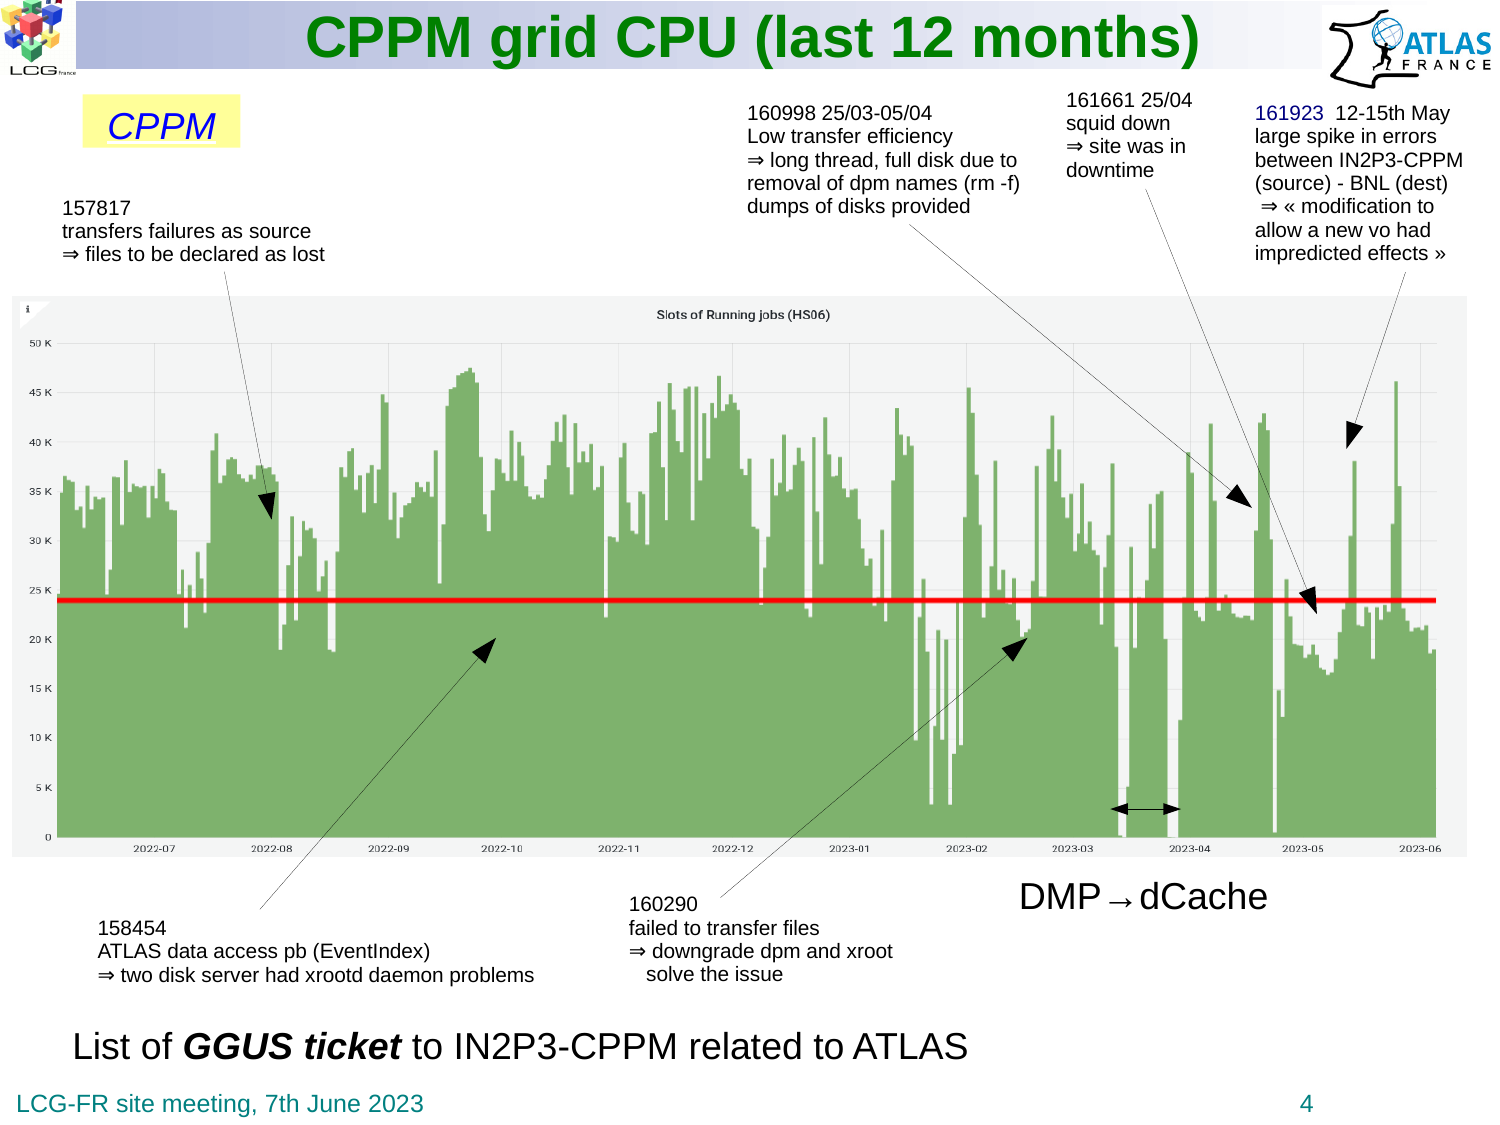

CPPM grid CPU (last 12 months)
161661 25/04
squid down
⇒ site was in downtime
CPPM
160998 25/03-05/04
Low transfer efficiency
⇒ long thread, full disk due to removal of dpm names (rm -f)
dumps of disks provided
161923 12-15th May
large spike in errors between IN2P3-CPPM (source) - BNL (dest)
 ⇒ « modification to allow a new vo had impredicted effects »
157817
transfers failures as source
⇒ files to be declared as lost
DMP→dCache
160290
failed to transfer files
⇒ downgrade dpm and xroot
 solve the issue
158454
ATLAS data access pb (EventIndex)
⇒ two disk server had xrootd daemon problems
List of GGUS ticket to IN2P3-CPPM related to ATLAS